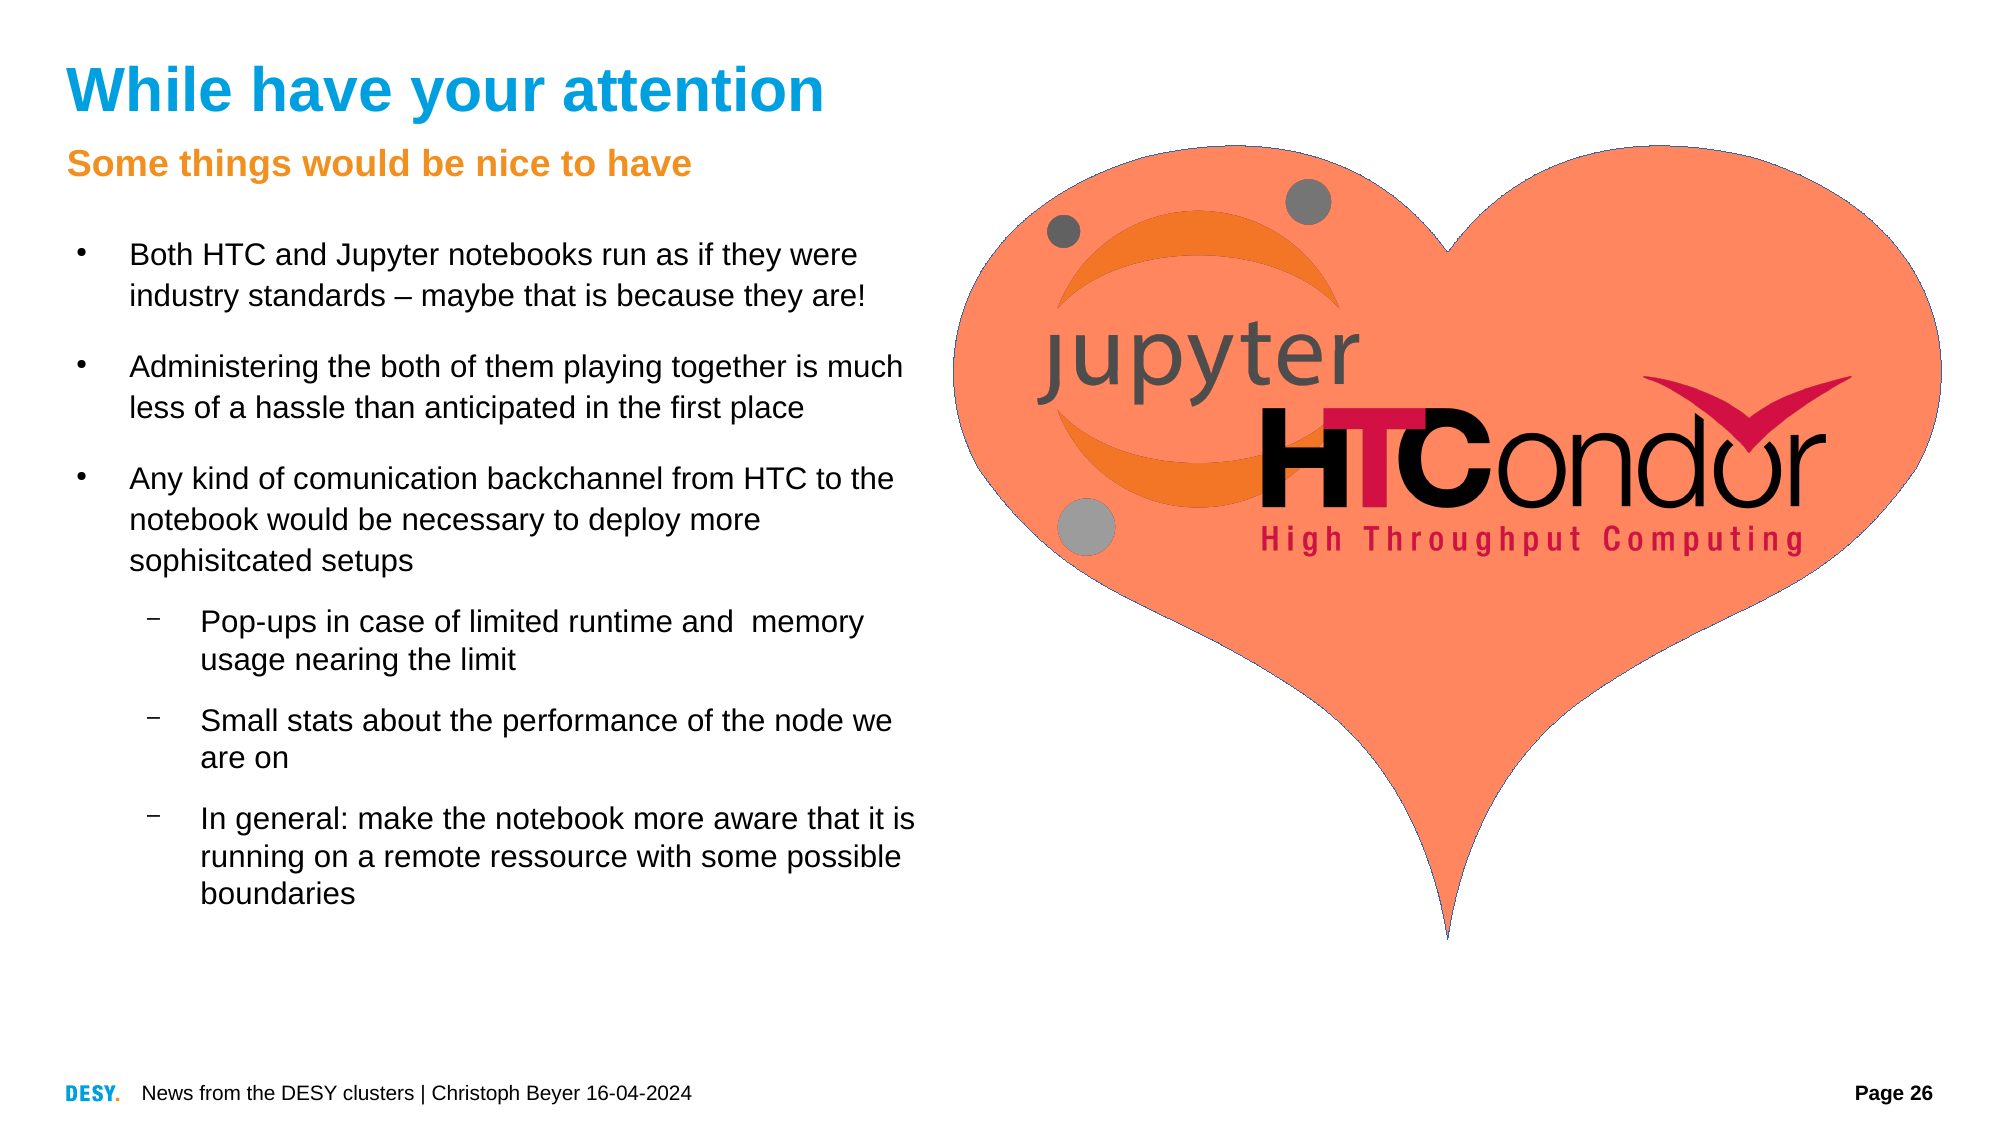

# While have your attention
Some things would be nice to have
Both HTC and Jupyter notebooks run as if they were industry standards – maybe that is because they are!
Administering the both of them playing together is much less of a hassle than anticipated in the first place
Any kind of comunication backchannel from HTC to the notebook would be necessary to deploy more sophisitcated setups
Pop-ups in case of limited runtime and memory usage nearing the limit
Small stats about the performance of the node we are on
In general: make the notebook more aware that it is running on a remote ressource with some possible boundaries
News from the DESY clusters | Christoph Beyer 16-04-2024